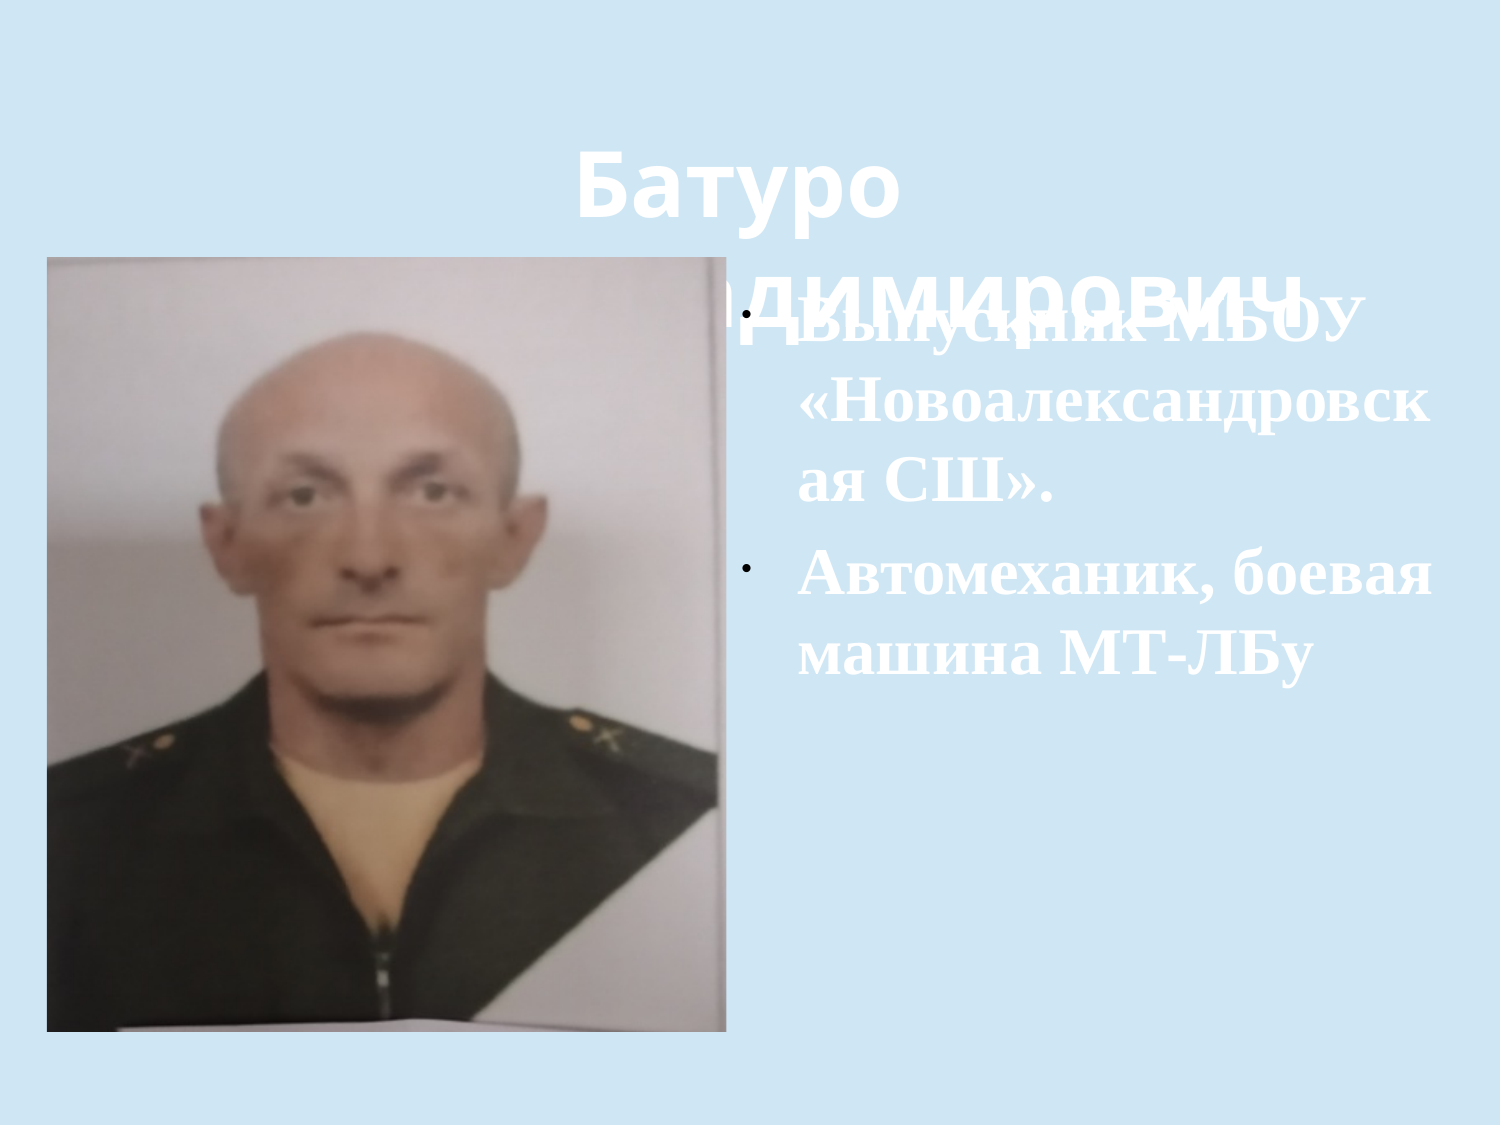

# Батуро Виктор Владимирович
Выпускник МБОУ «Новоалександровская СШ».
Автомеханик, боевая машина МТ-ЛБу